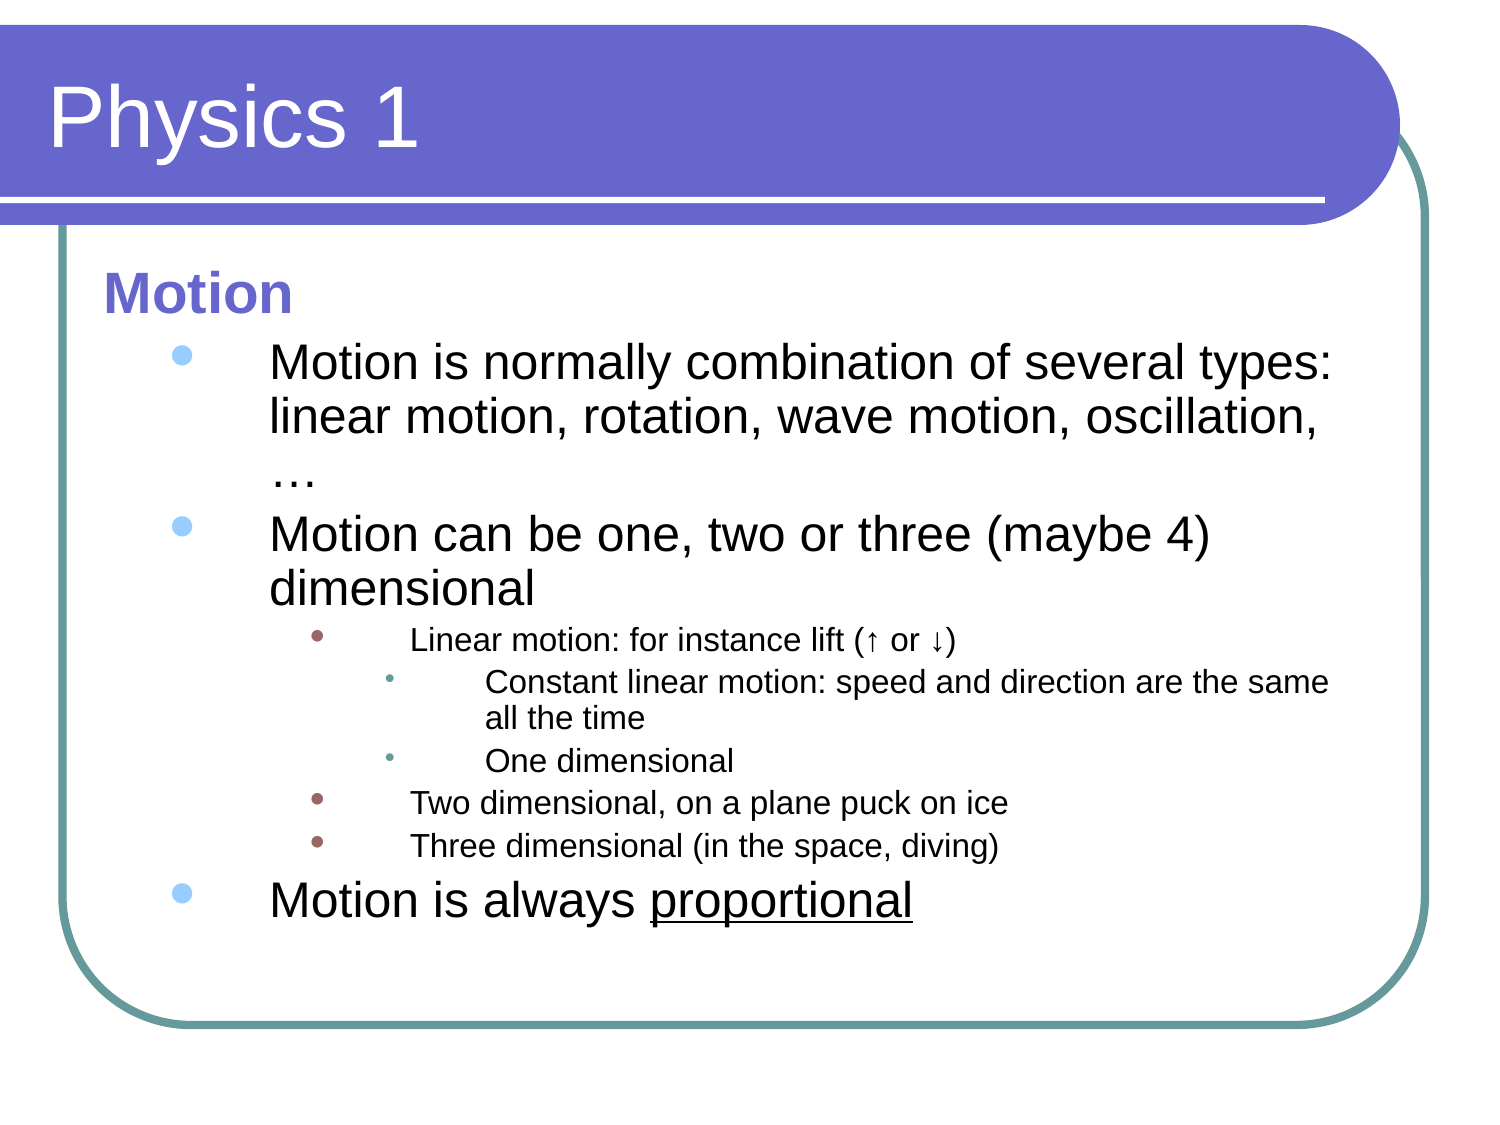

# Physics 1
Motion
Motion is normally combination of several types: linear motion, rotation, wave motion, oscillation, …
Motion can be one, two or three (maybe 4) dimensional
Linear motion: for instance lift (↑ or ↓)
Constant linear motion: speed and direction are the same all the time
One dimensional
Two dimensional, on a plane puck on ice
Three dimensional (in the space, diving)
Motion is always proportional